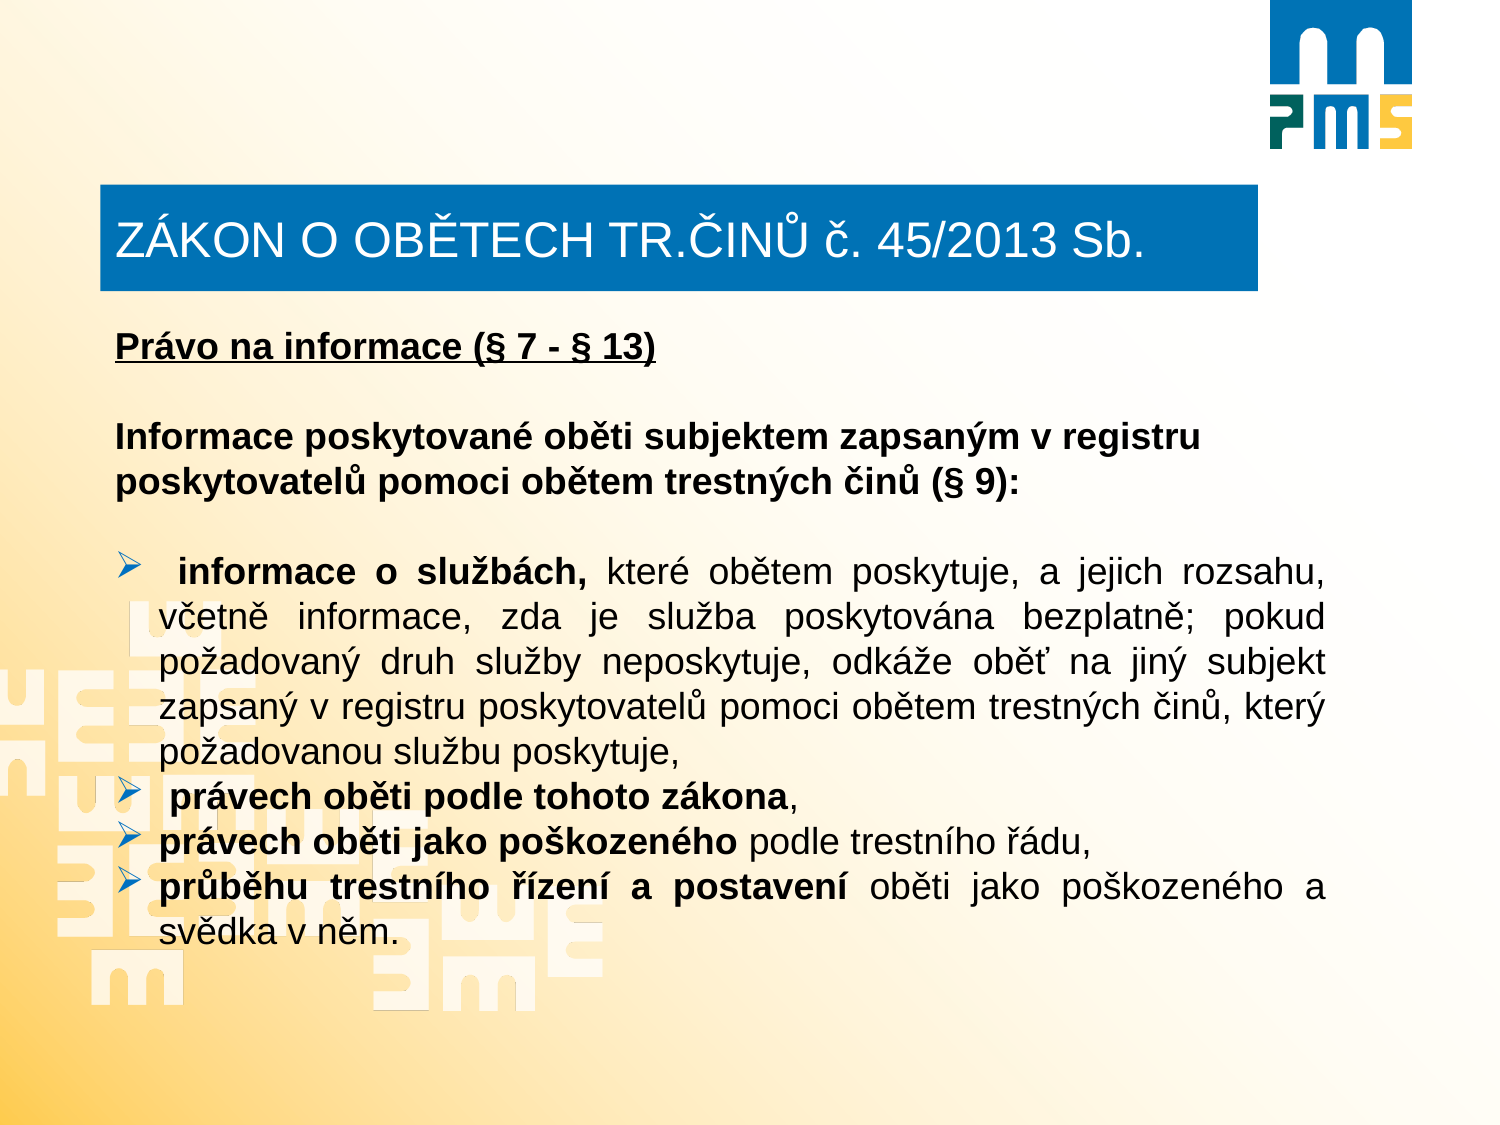

# ZÁKON O OBĚTECH TR.ČINŮ č. 45/2013 Sb.
Právo na informace (§ 7 - § 13)
Informace poskytované oběti subjektem zapsaným v registru poskytovatelů pomoci obětem trestných činů (§ 9):
 informace o službách, které obětem poskytuje, a jejich rozsahu, včetně informace, zda je služba poskytována bezplatně; pokud požadovaný druh služby neposkytuje, odkáže oběť na jiný subjekt zapsaný v registru poskytovatelů pomoci obětem trestných činů, který požadovanou službu poskytuje,
 právech oběti podle tohoto zákona,
právech oběti jako poškozeného podle trestního řádu,
průběhu trestního řízení a postavení oběti jako poškozeného a svědka v něm.